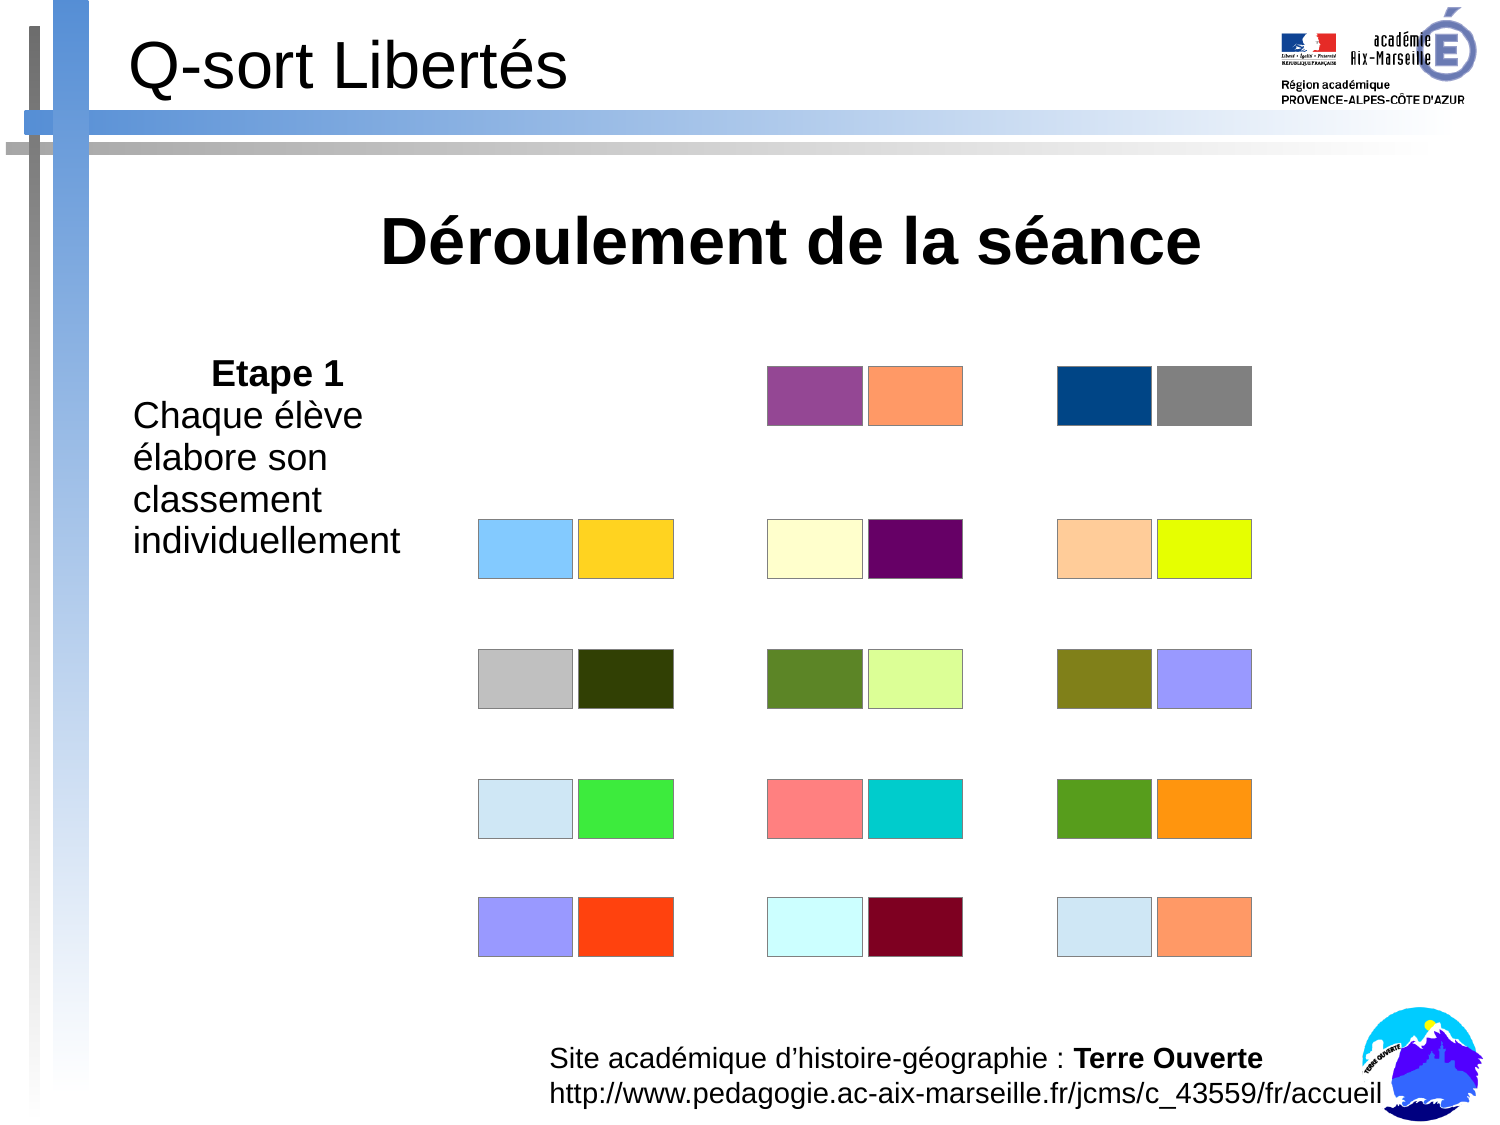

Q-sort Libertés
Déroulement de la séance
Etape 1
Chaque élève élabore son classement individuellement
Site académique d’histoire-géographie : Terre Ouverte
http://www.pedagogie.ac-aix-marseille.fr/jcms/c_43559/fr/accueil